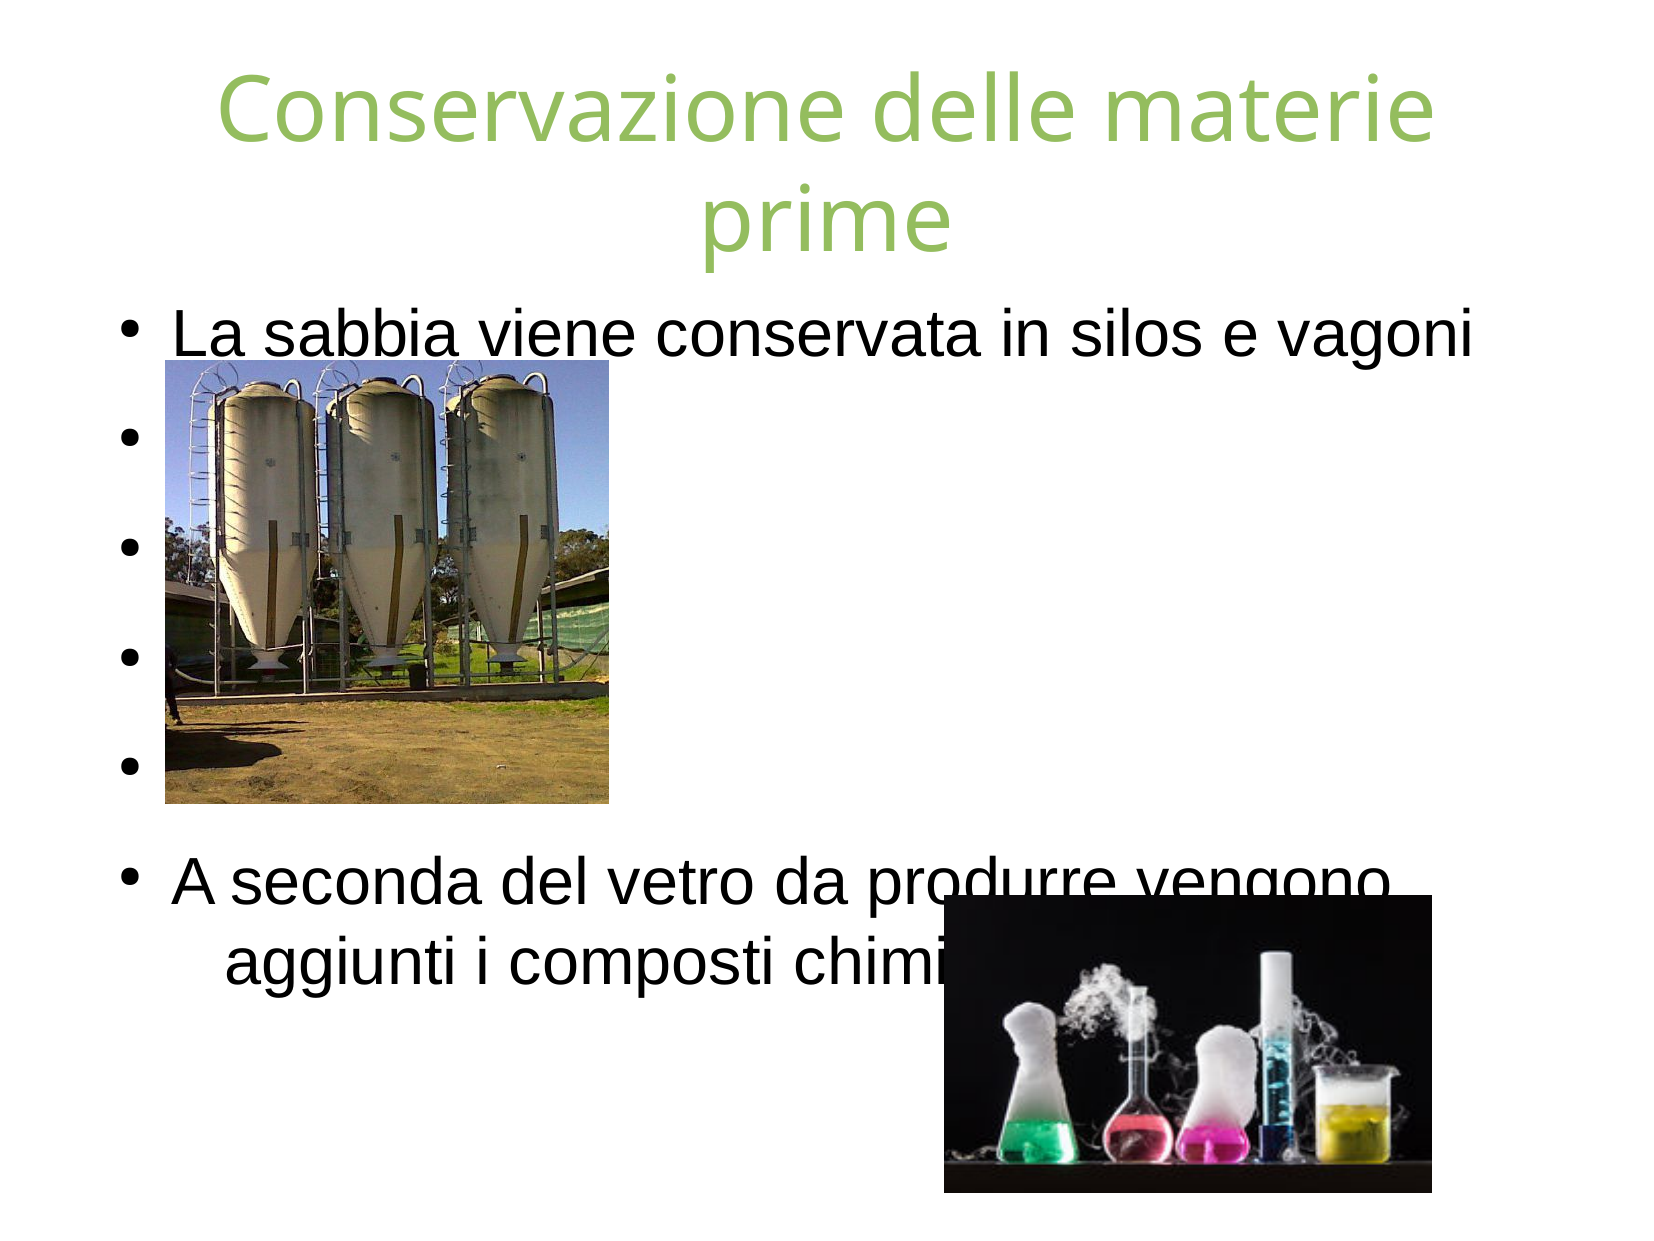

# Conservazione delle materie prime
La sabbia viene conservata in silos e vagoni
A seconda del vetro da produrre vengono aggiunti i composti chimici